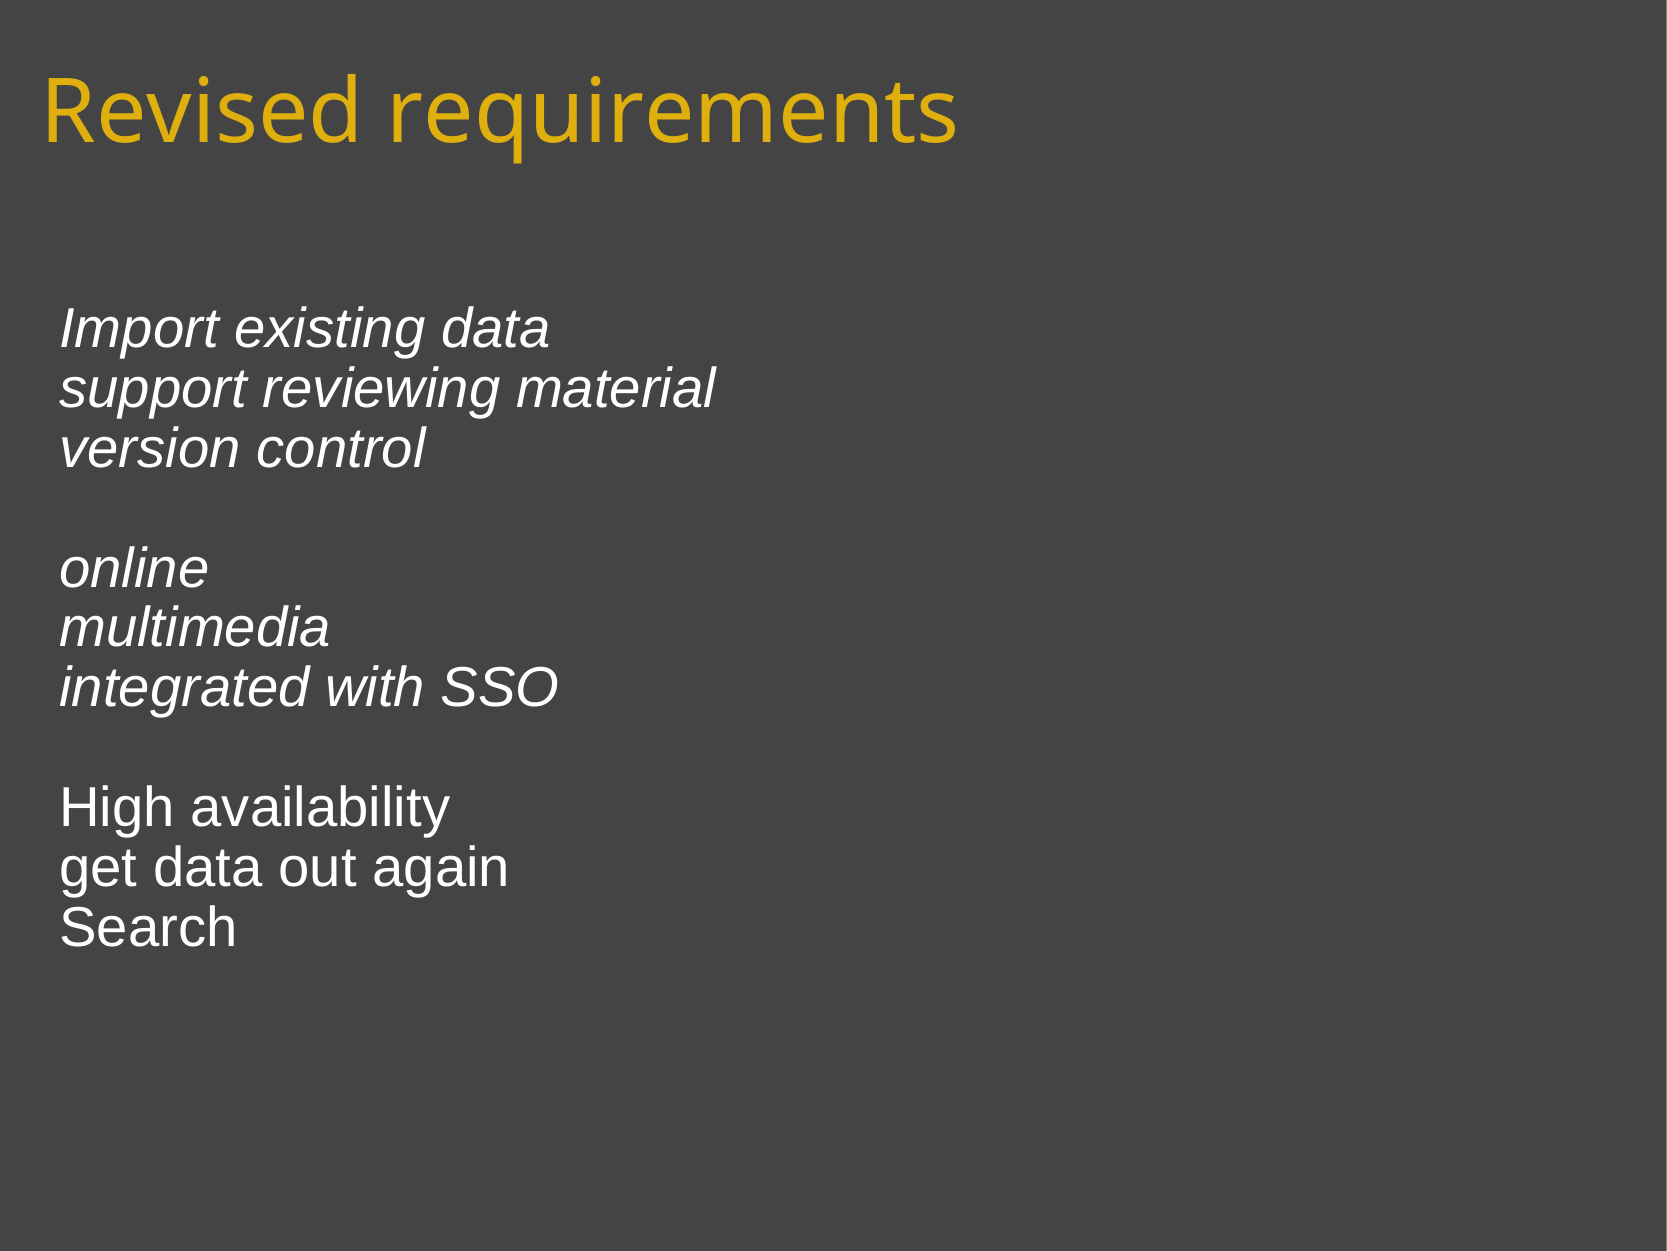

# Revised requirements
Import existing data
support reviewing material
version control
online
multimedia
integrated with SSO
High availability
get data out again
Search